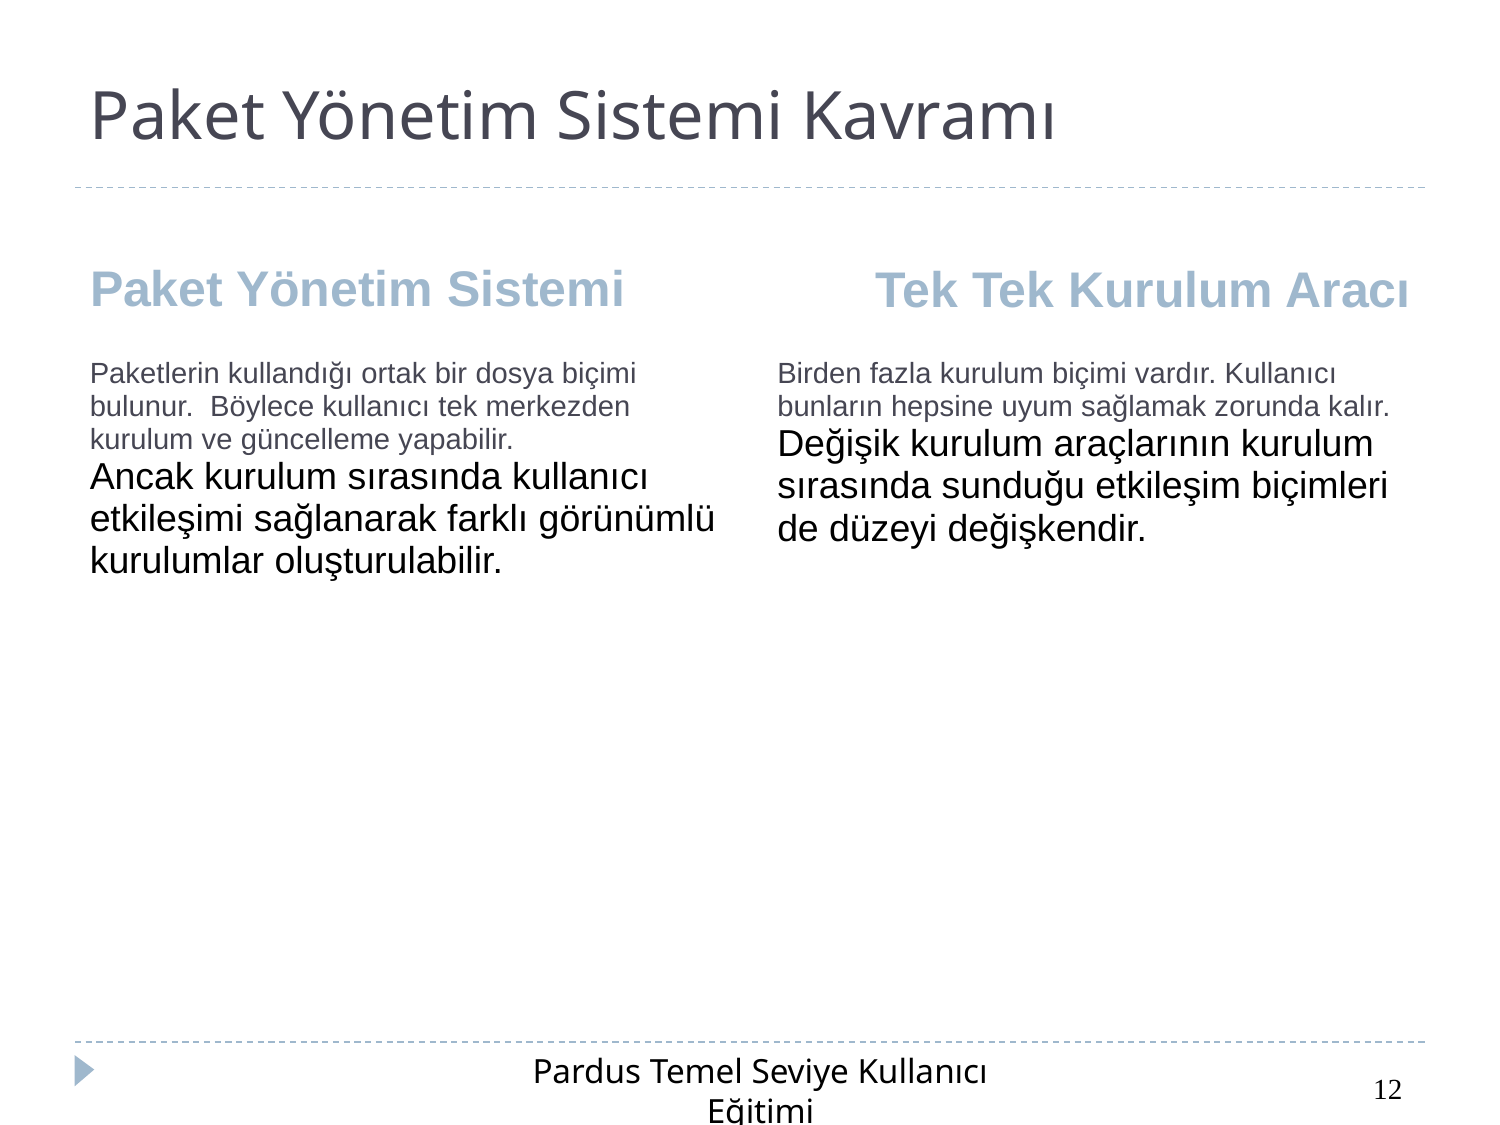

# Paket Yönetim Sistemi Kavramı
Paket Yönetim Sistemi
Tek Tek Kurulum Aracı
Paketlerin kullandığı ortak bir dosya biçimi bulunur. Böylece kullanıcı tek merkezden kurulum ve güncelleme yapabilir.
Ancak kurulum sırasında kullanıcı etkileşimi sağlanarak farklı görünümlü kurulumlar oluşturulabilir.
Birden fazla kurulum biçimi vardır. Kullanıcı bunların hepsine uyum sağlamak zorunda kalır.
Değişik kurulum araçlarının kurulum sırasında sunduğu etkileşim biçimleri de düzeyi değişkendir.